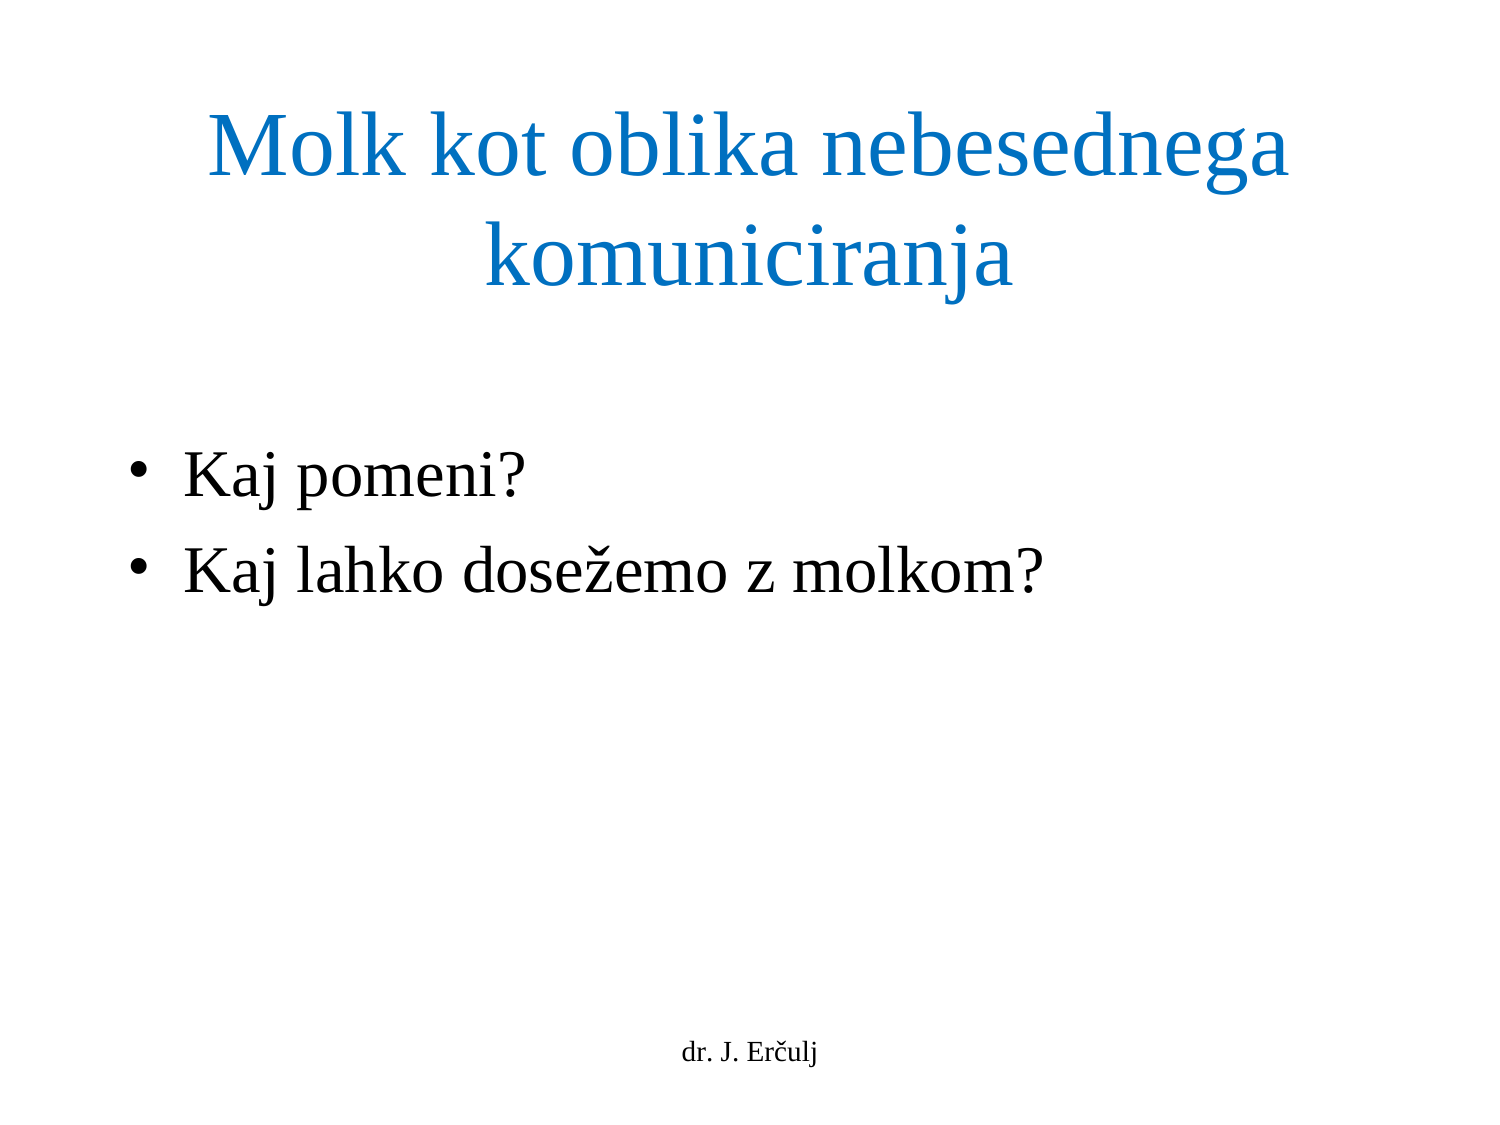

# Molk kot oblika nebesednega komuniciranja
Kaj pomeni?
Kaj lahko dosežemo z molkom?
dr. J. Erčulj